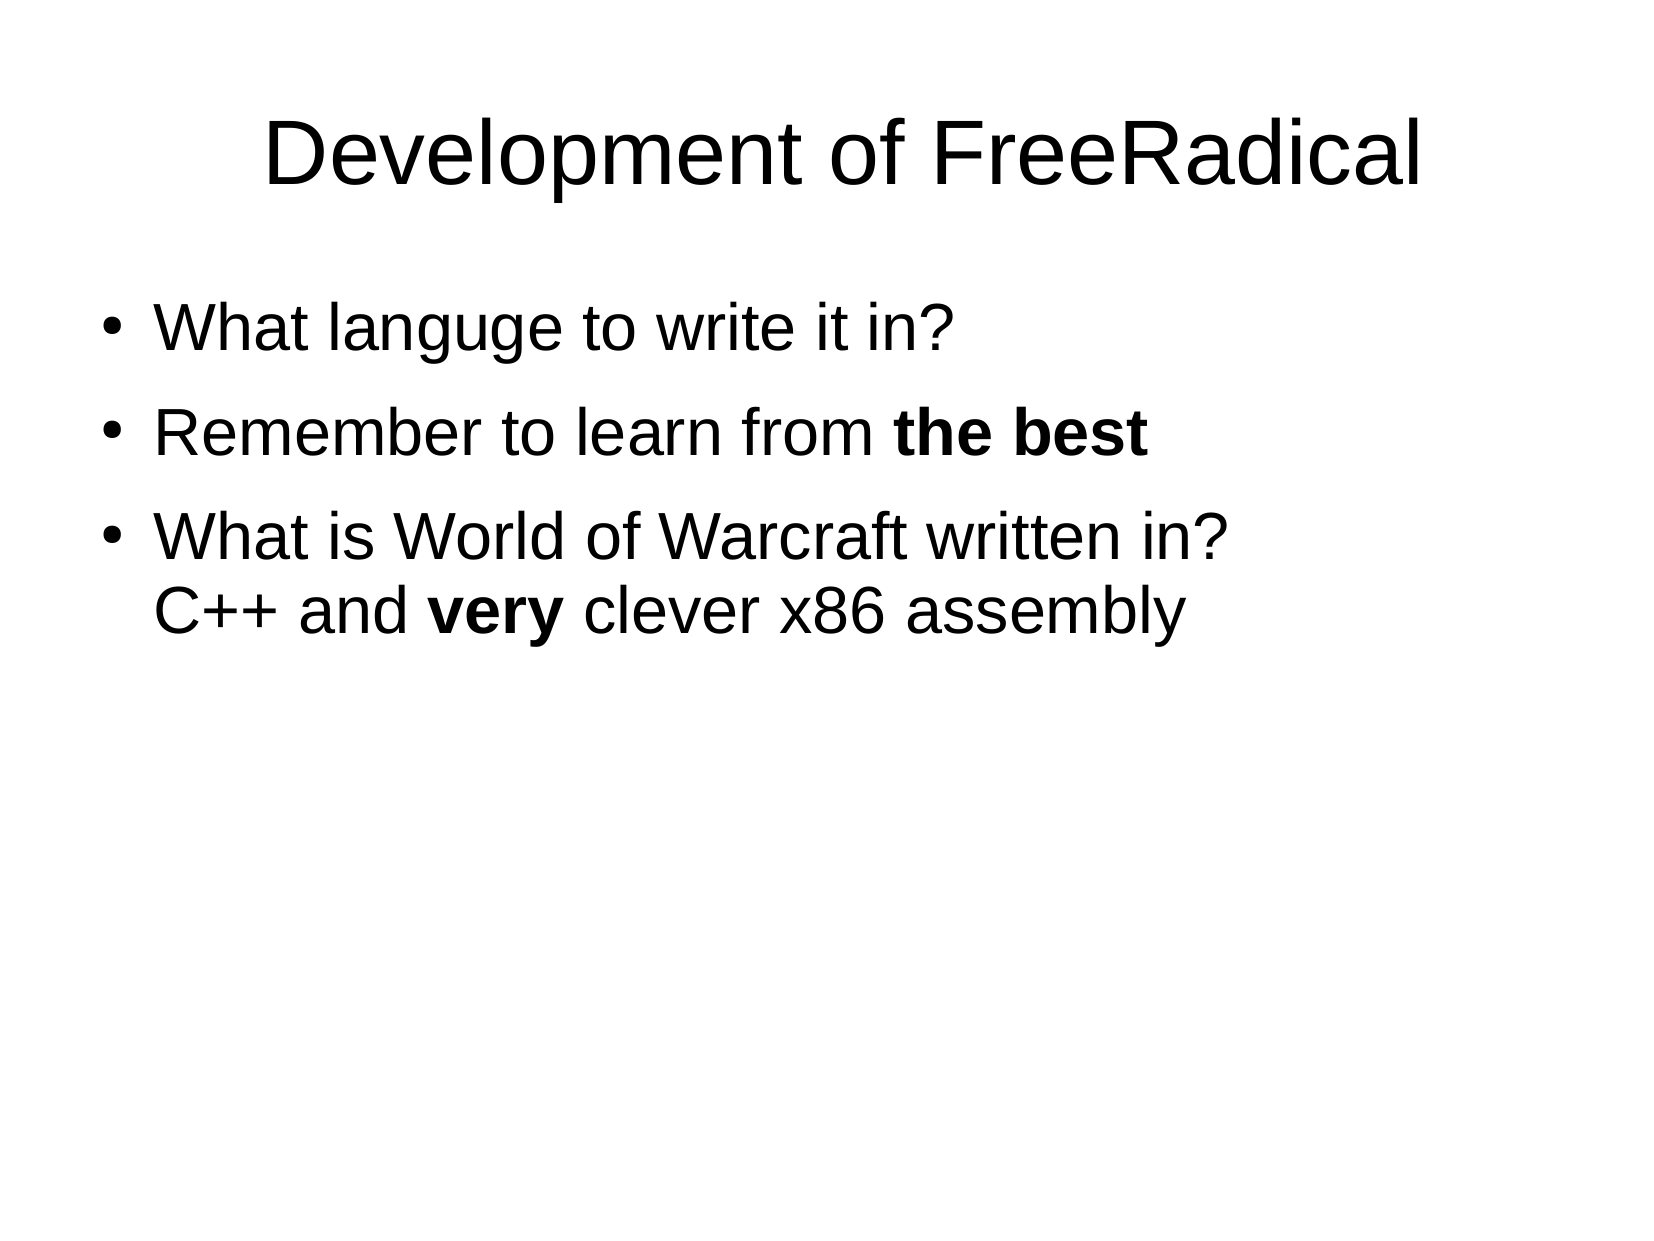

# Development of FreeRadical
What languge to write it in?
Remember to learn from the best
What is World of Warcraft written in?
C++ and very clever x86 assembly